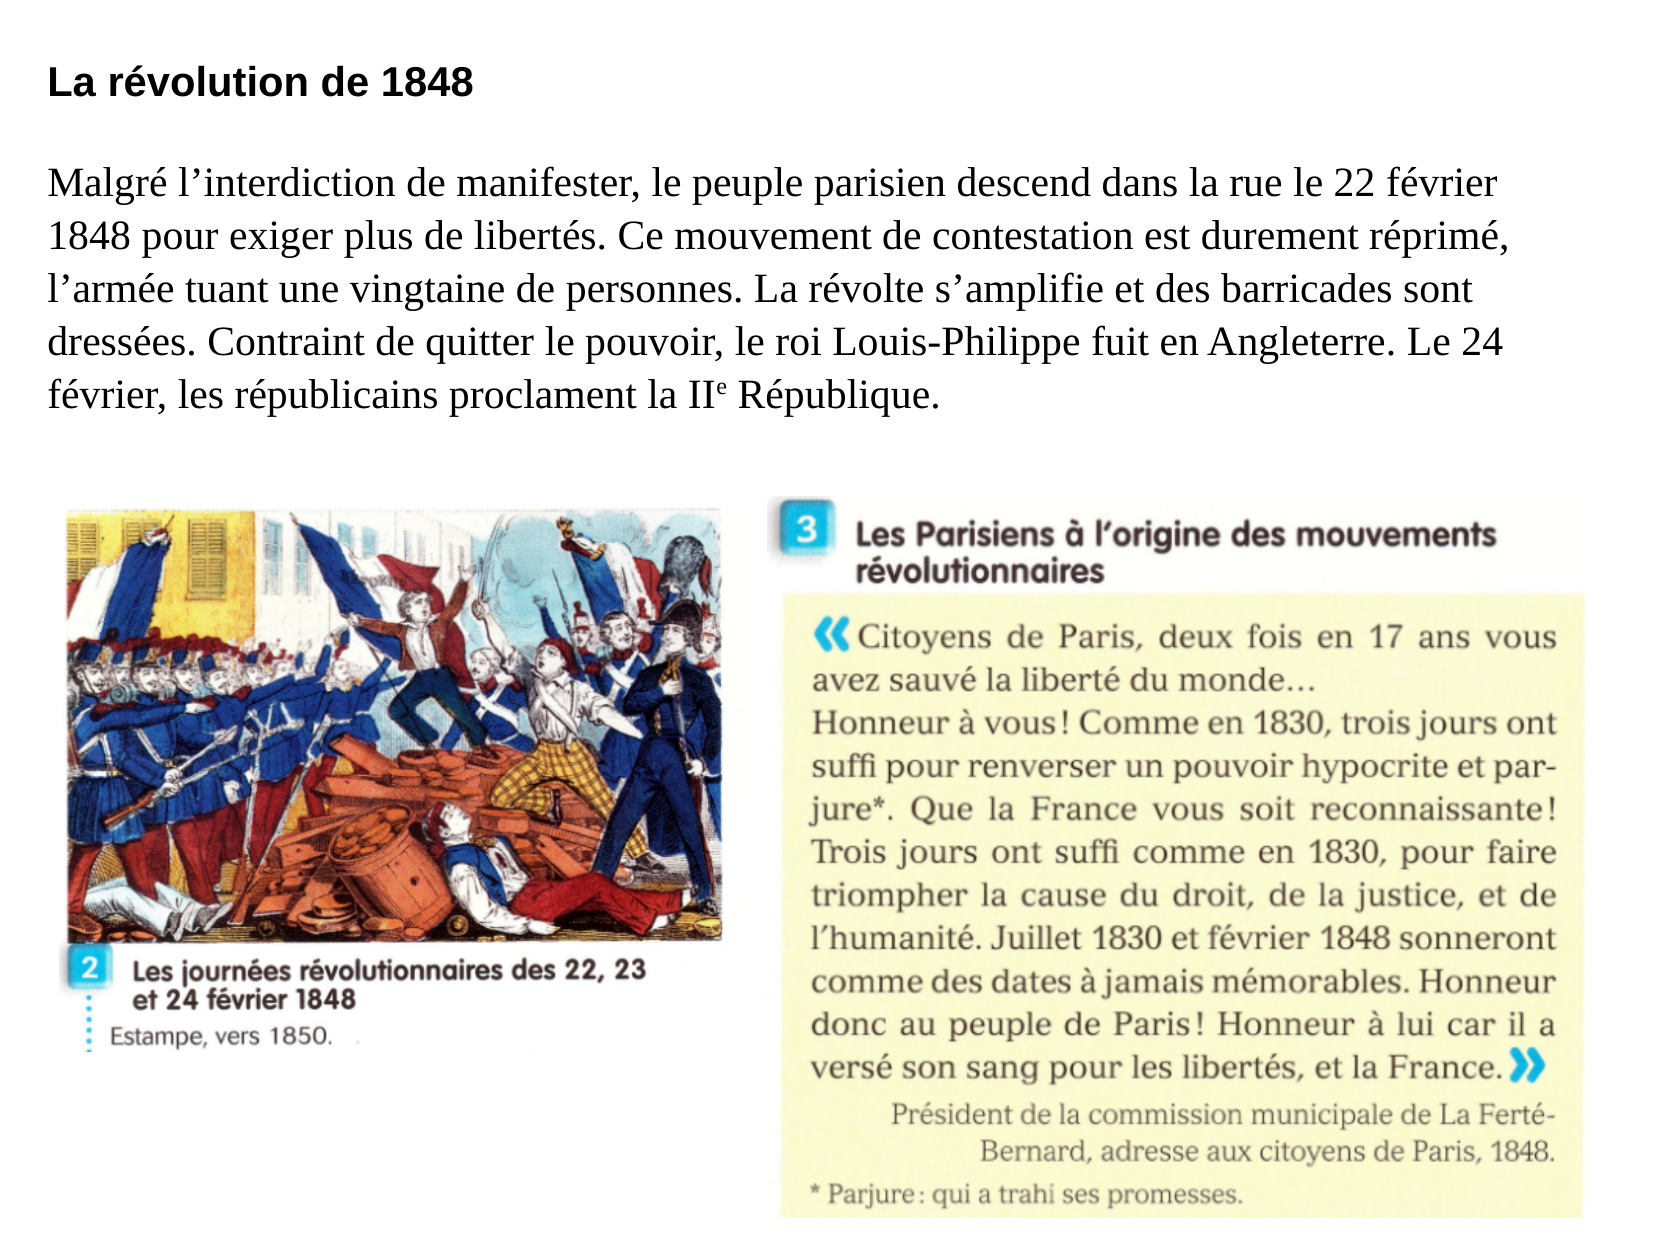

# La révolution de 1848
Malgré l’interdiction de manifester, le peuple parisien descend dans la rue le 22 février 1848 pour exiger plus de libertés. Ce mouvement de contestation est durement réprimé, l’armée tuant une vingtaine de personnes. La révolte s’amplifie et des barricades sont dressées. Contraint de quitter le pouvoir, le roi Louis-Philippe fuit en Angleterre. Le 24 février, les républicains proclament la IIe République.